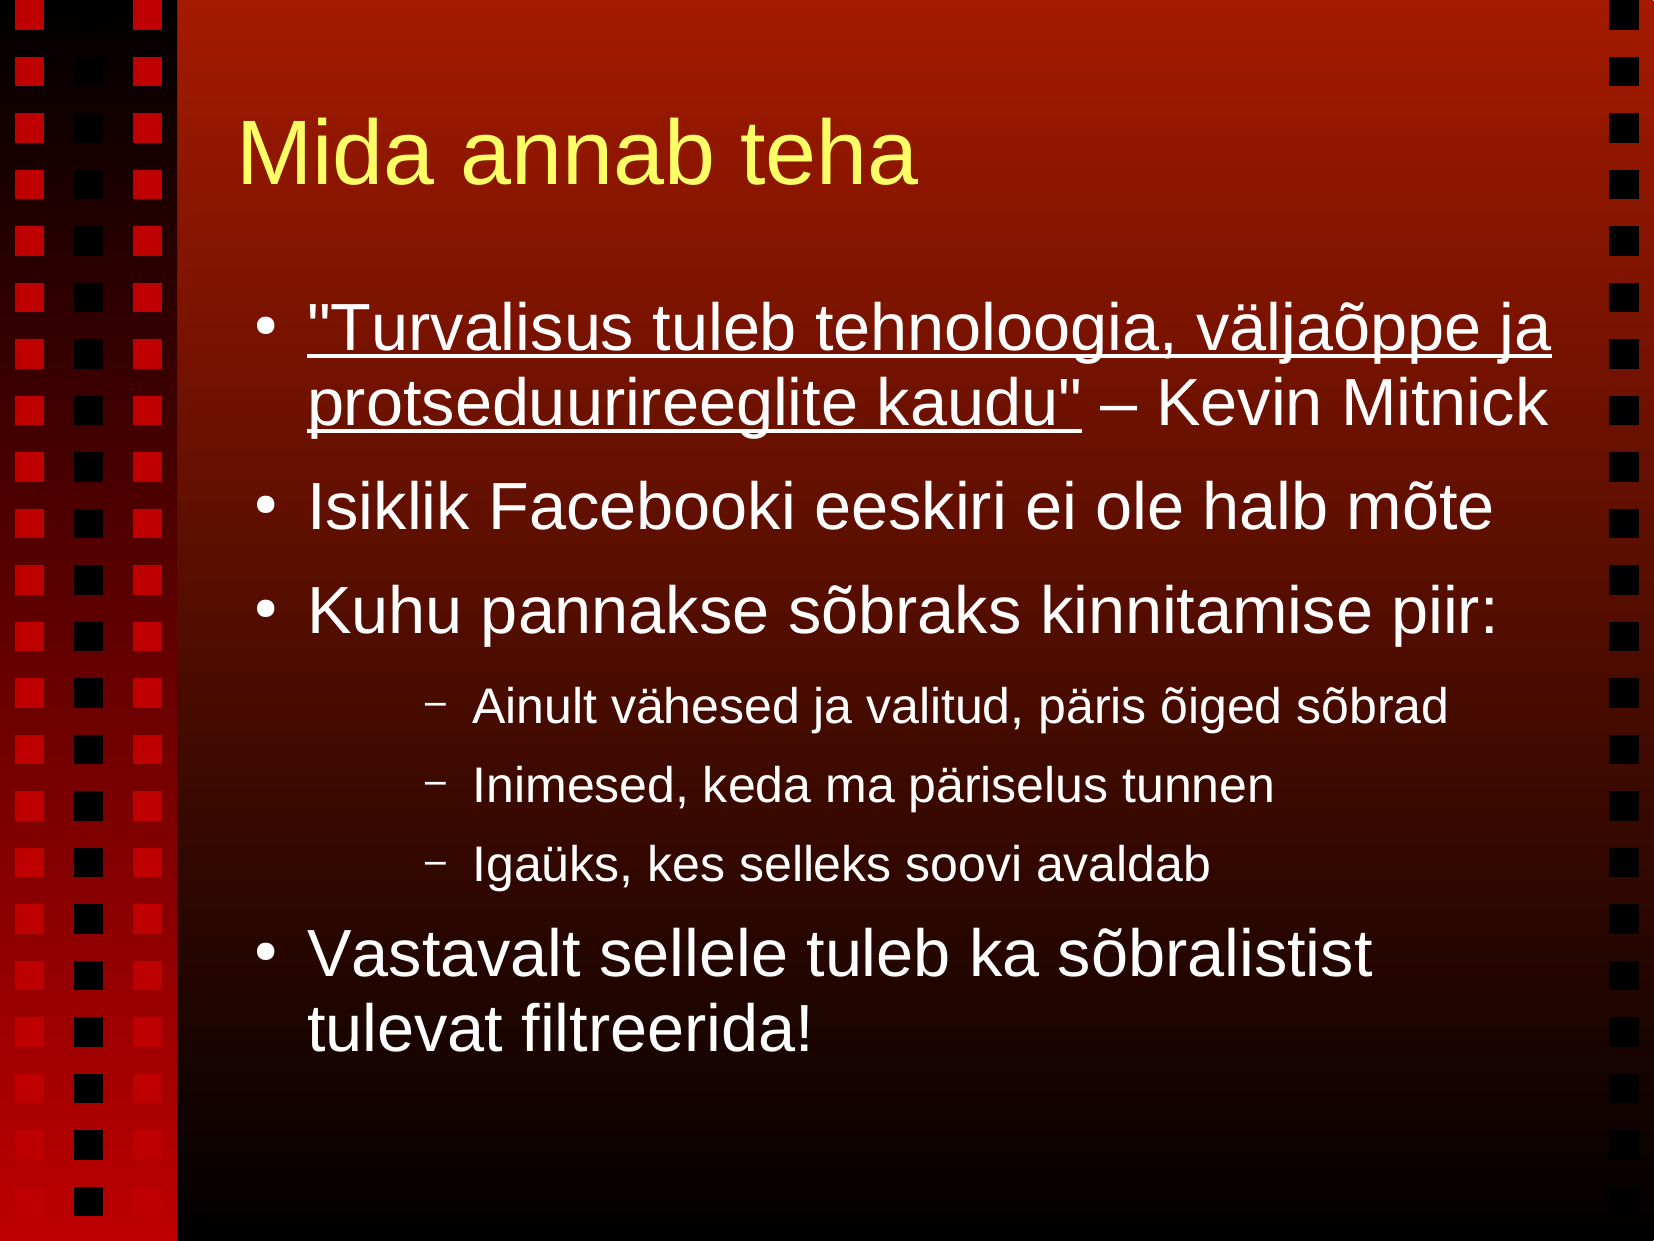

# Mida annab teha
"Turvalisus tuleb tehnoloogia, väljaõppe ja protseduurireeglite kaudu" – Kevin Mitnick
Isiklik Facebooki eeskiri ei ole halb mõte
Kuhu pannakse sõbraks kinnitamise piir:
Ainult vähesed ja valitud, päris õiged sõbrad
Inimesed, keda ma päriselus tunnen
Igaüks, kes selleks soovi avaldab
Vastavalt sellele tuleb ka sõbralistist tulevat filtreerida!